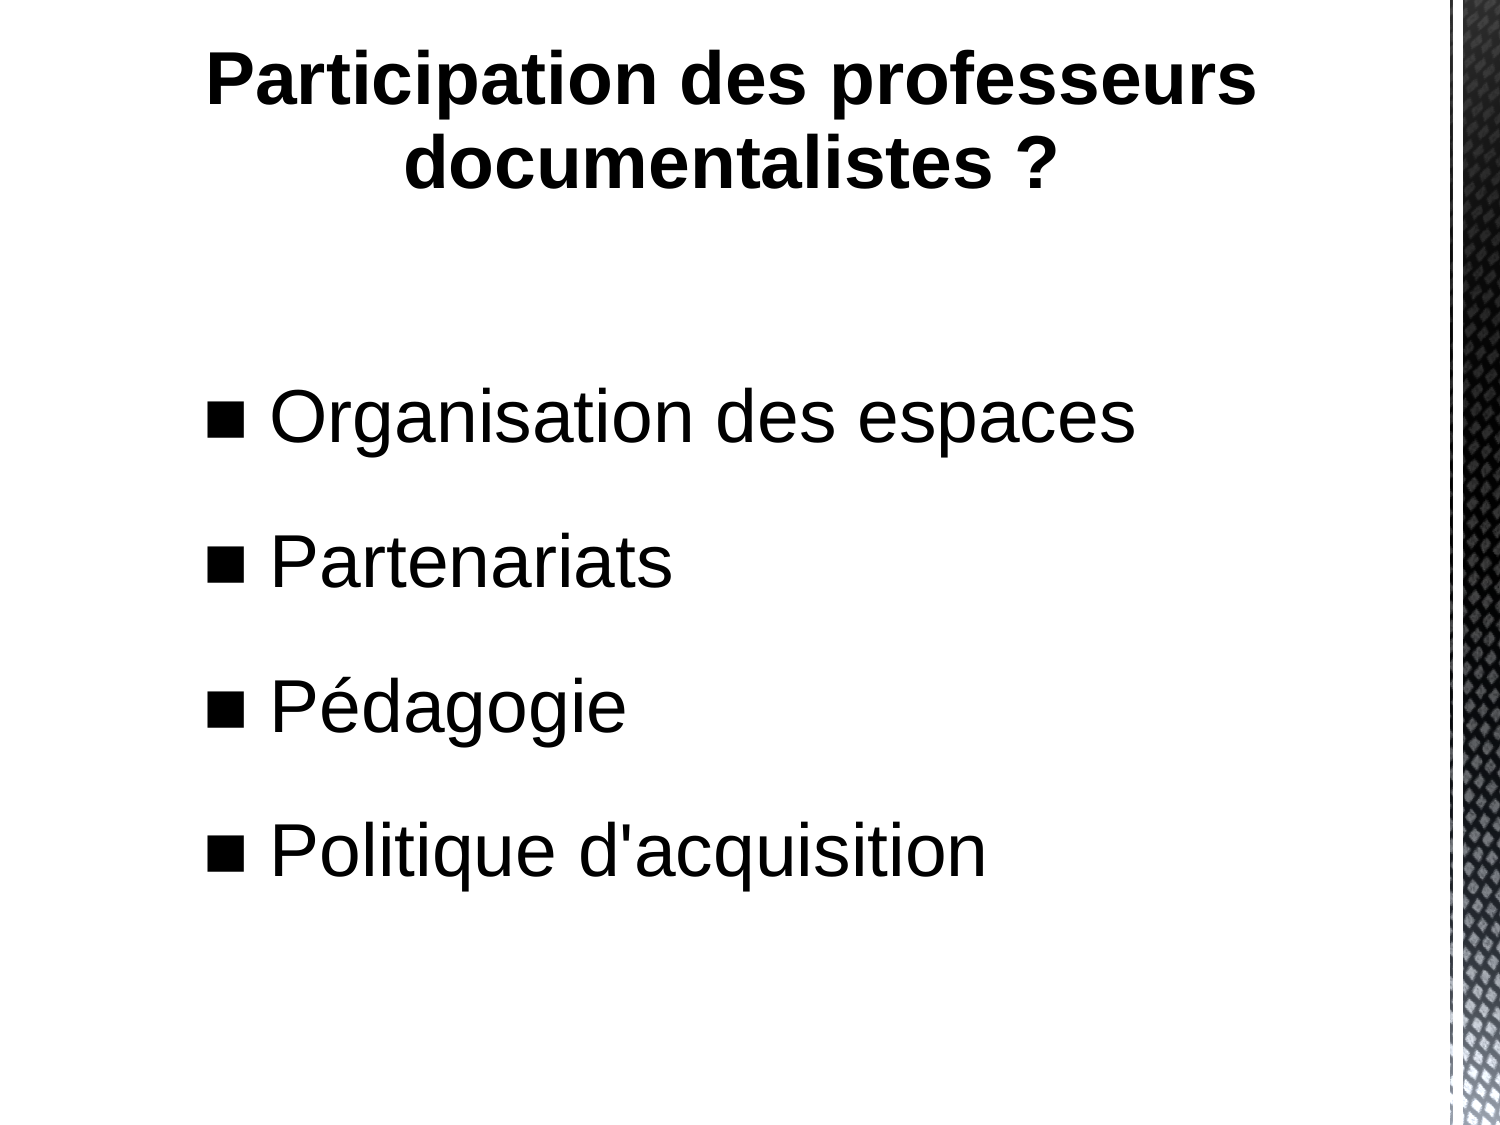

# Participation des professeurs documentalistes ?
■ Organisation des espaces
■ Partenariats
■ Pédagogie
■ Politique d'acquisition